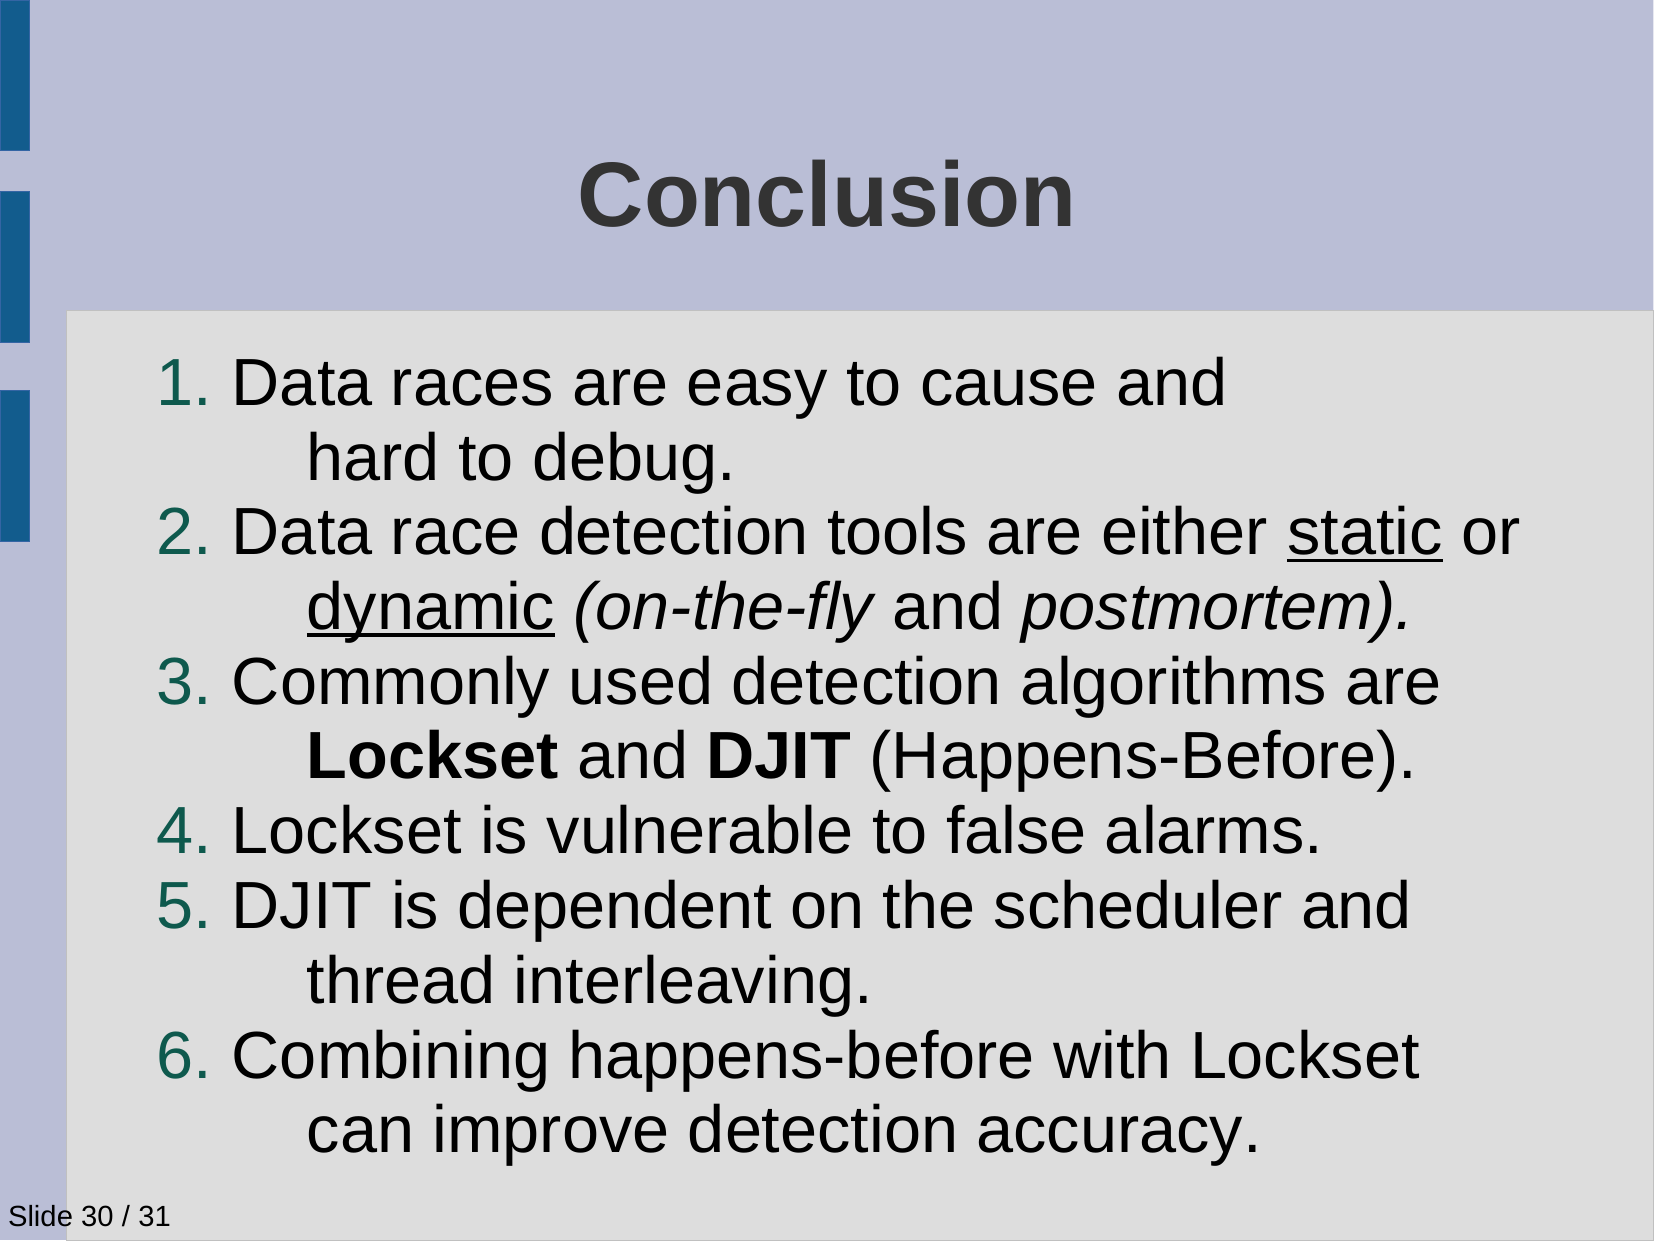

# Conclusion
Data races are easy to cause and
hard to debug.
Data race detection tools are either static or dynamic (on-the-fly and postmortem).
Commonly used detection algorithms are
Lockset and DJIT (Happens-Before).
Lockset is vulnerable to false alarms.
DJIT is dependent on the scheduler and thread interleaving.
Combining happens-before with Lockset can improve detection accuracy.
Slide 30 / 31